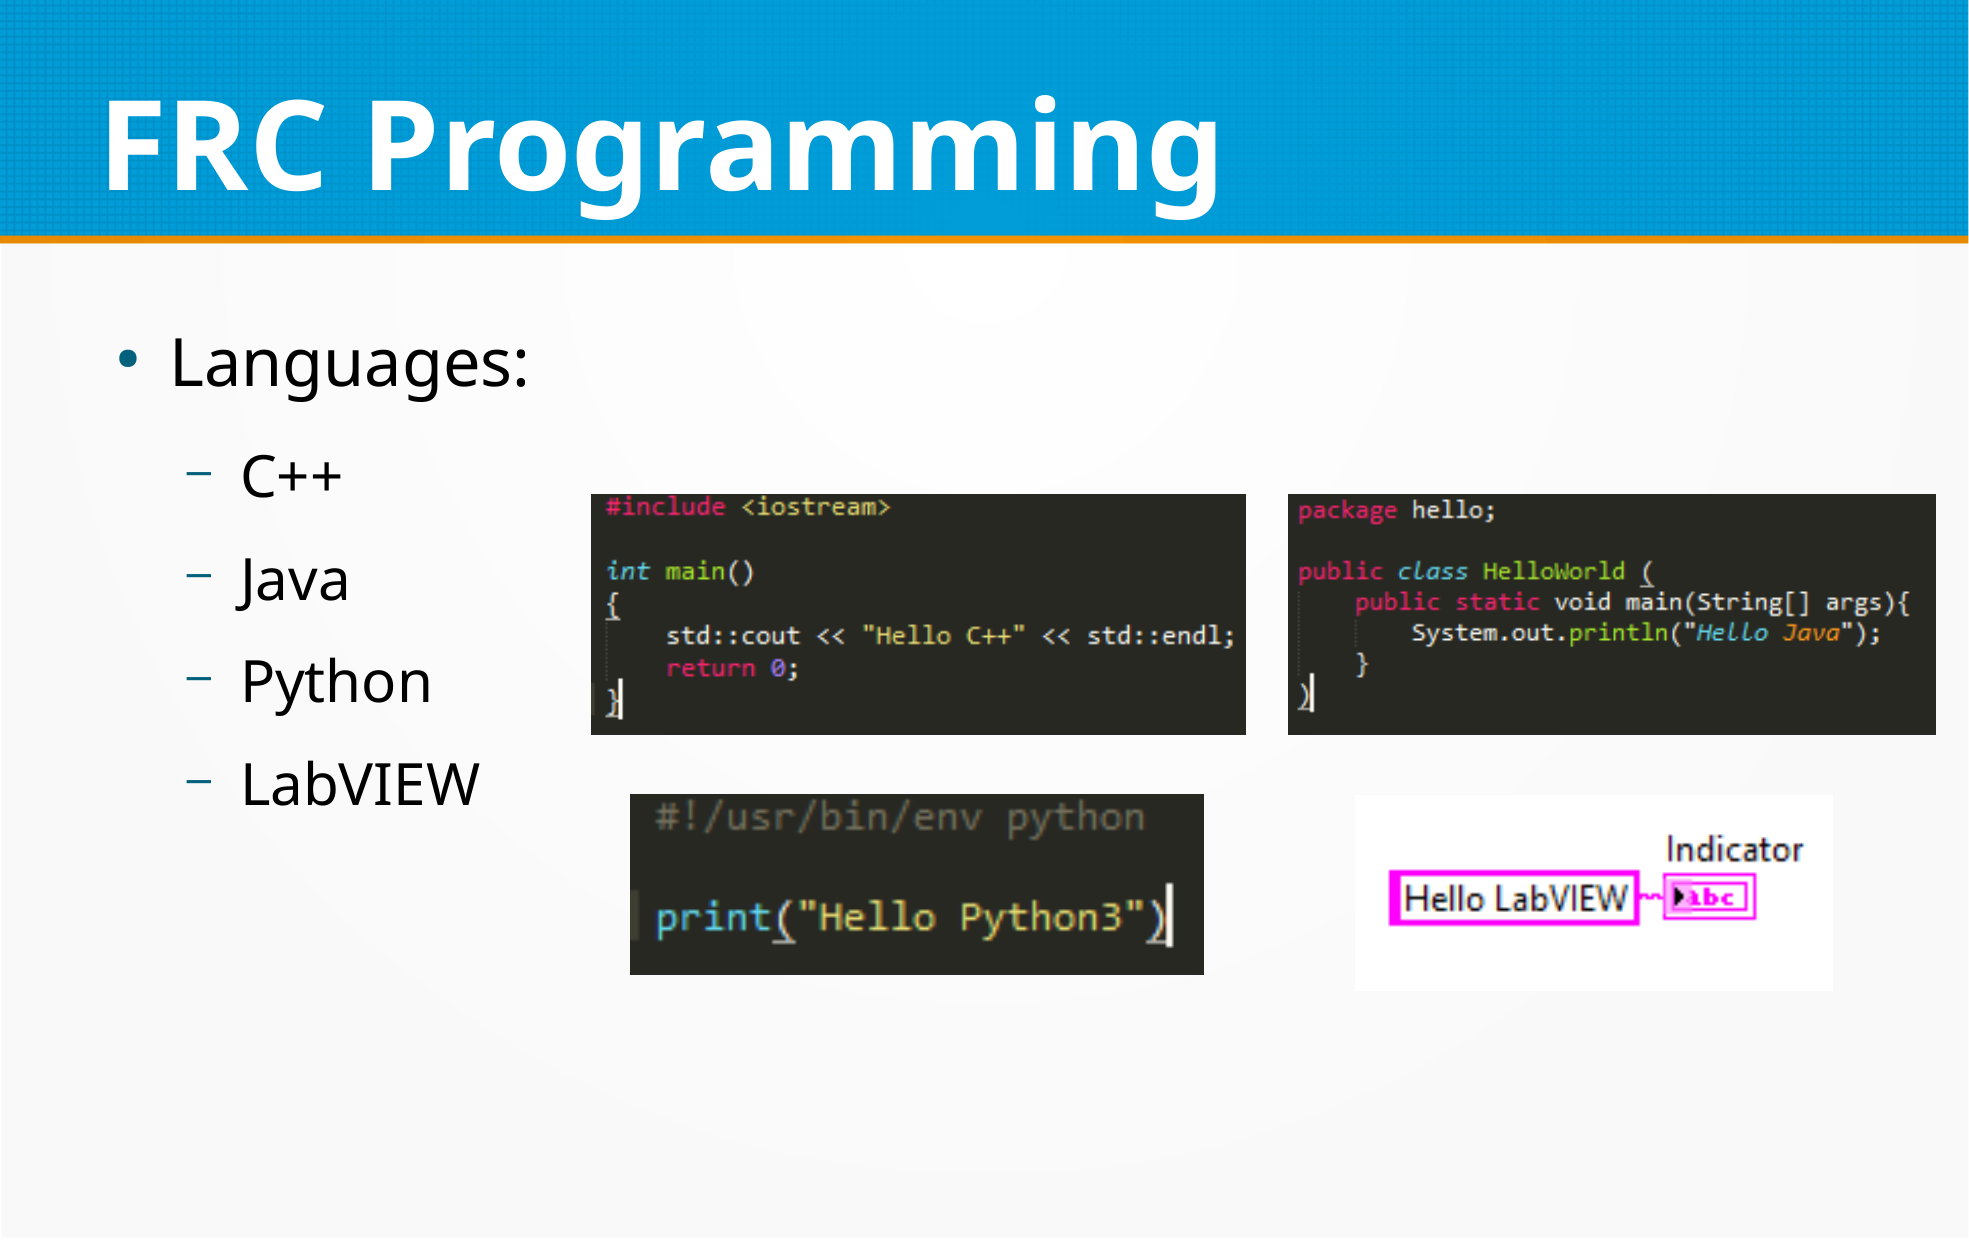

# FRC Programming
Languages:
C++
Java
Python
LabVIEW